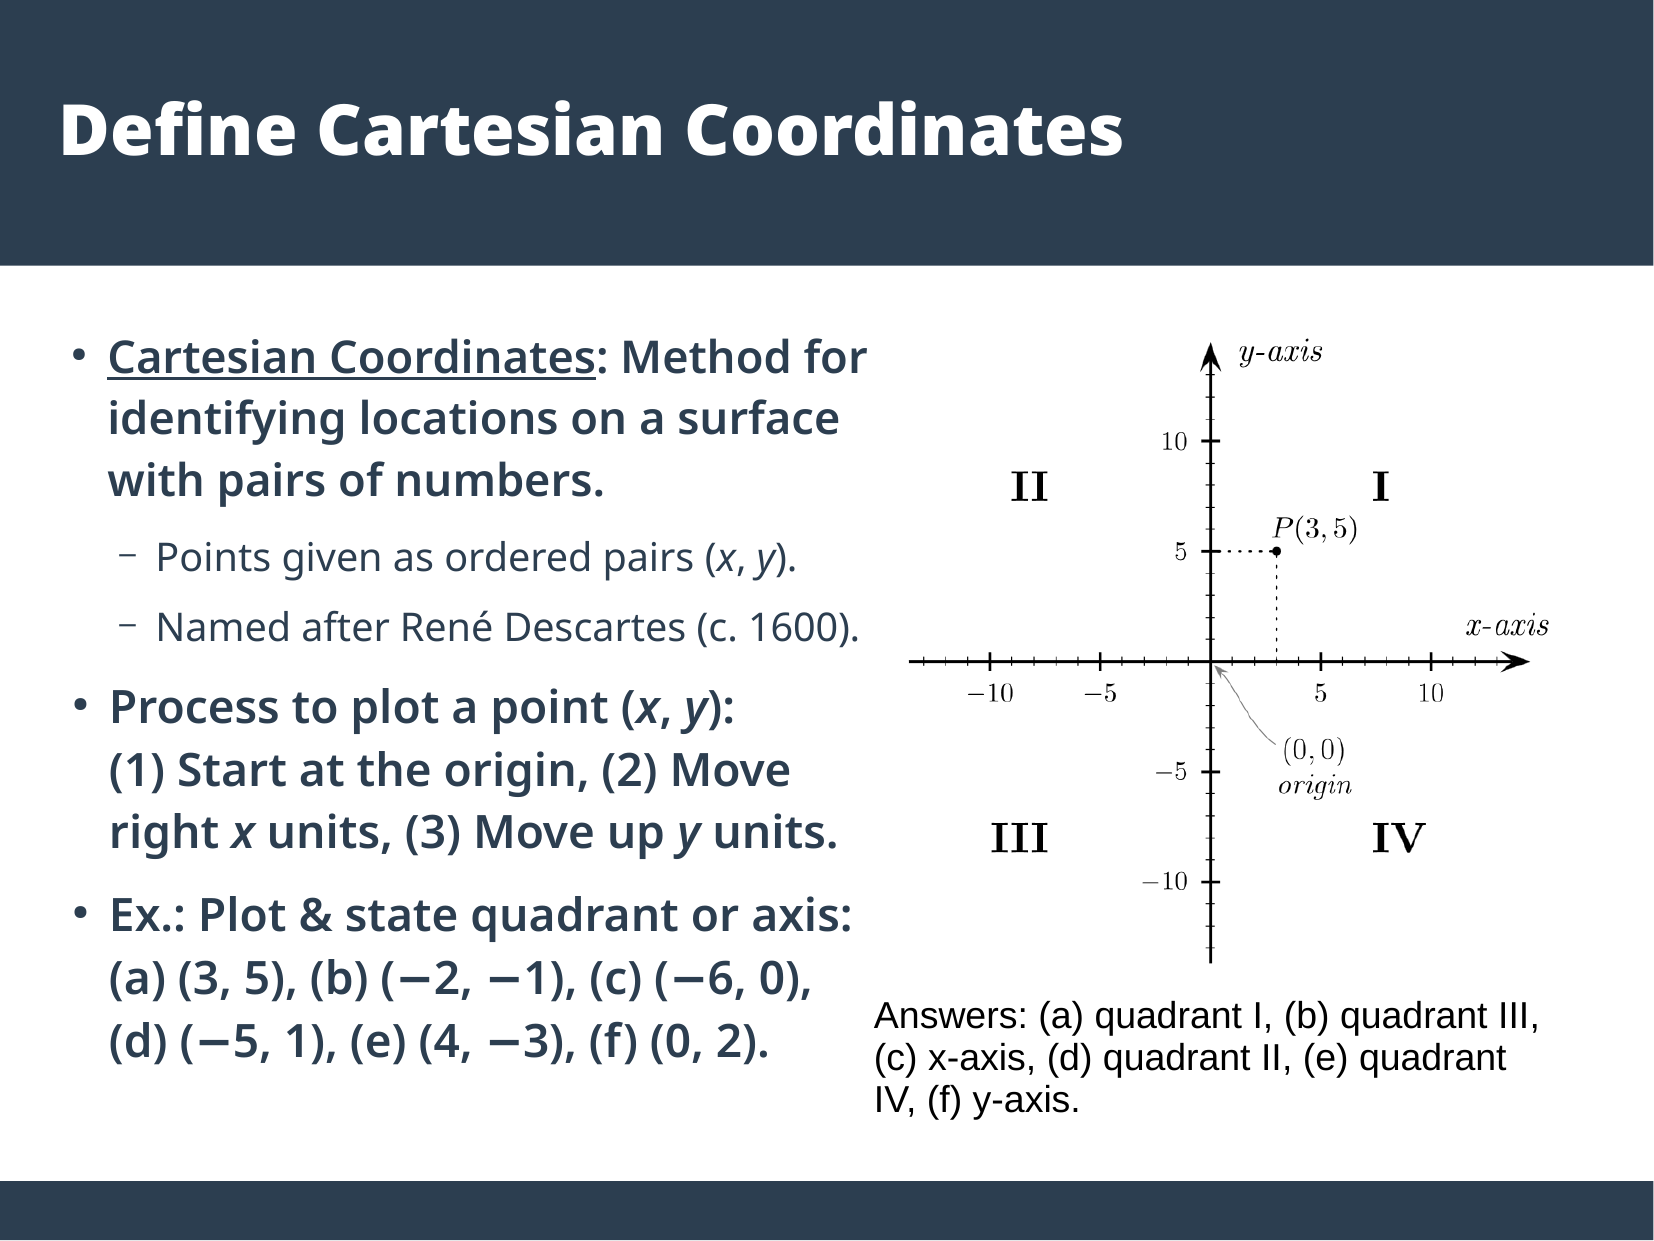

# Define Cartesian Coordinates
Cartesian Coordinates: Method for identifying locations on a surface with pairs of numbers.
Points given as ordered pairs (x, y).
Named after René Descartes (c. 1600).
Process to plot a point (x, y):
(1) Start at the origin, (2) Move right x units, (3) Move up y units.
Ex.: Plot & state quadrant or axis: (a) (3, 5), (b) (−2, −1), (c) (−6, 0),
(d) (−5, 1), (e) (4, −3), (f) (0, 2).
Answers: (a) quadrant I, (b) quadrant III, (c) x-axis, (d) quadrant II, (e) quadrant IV, (f) y-axis.